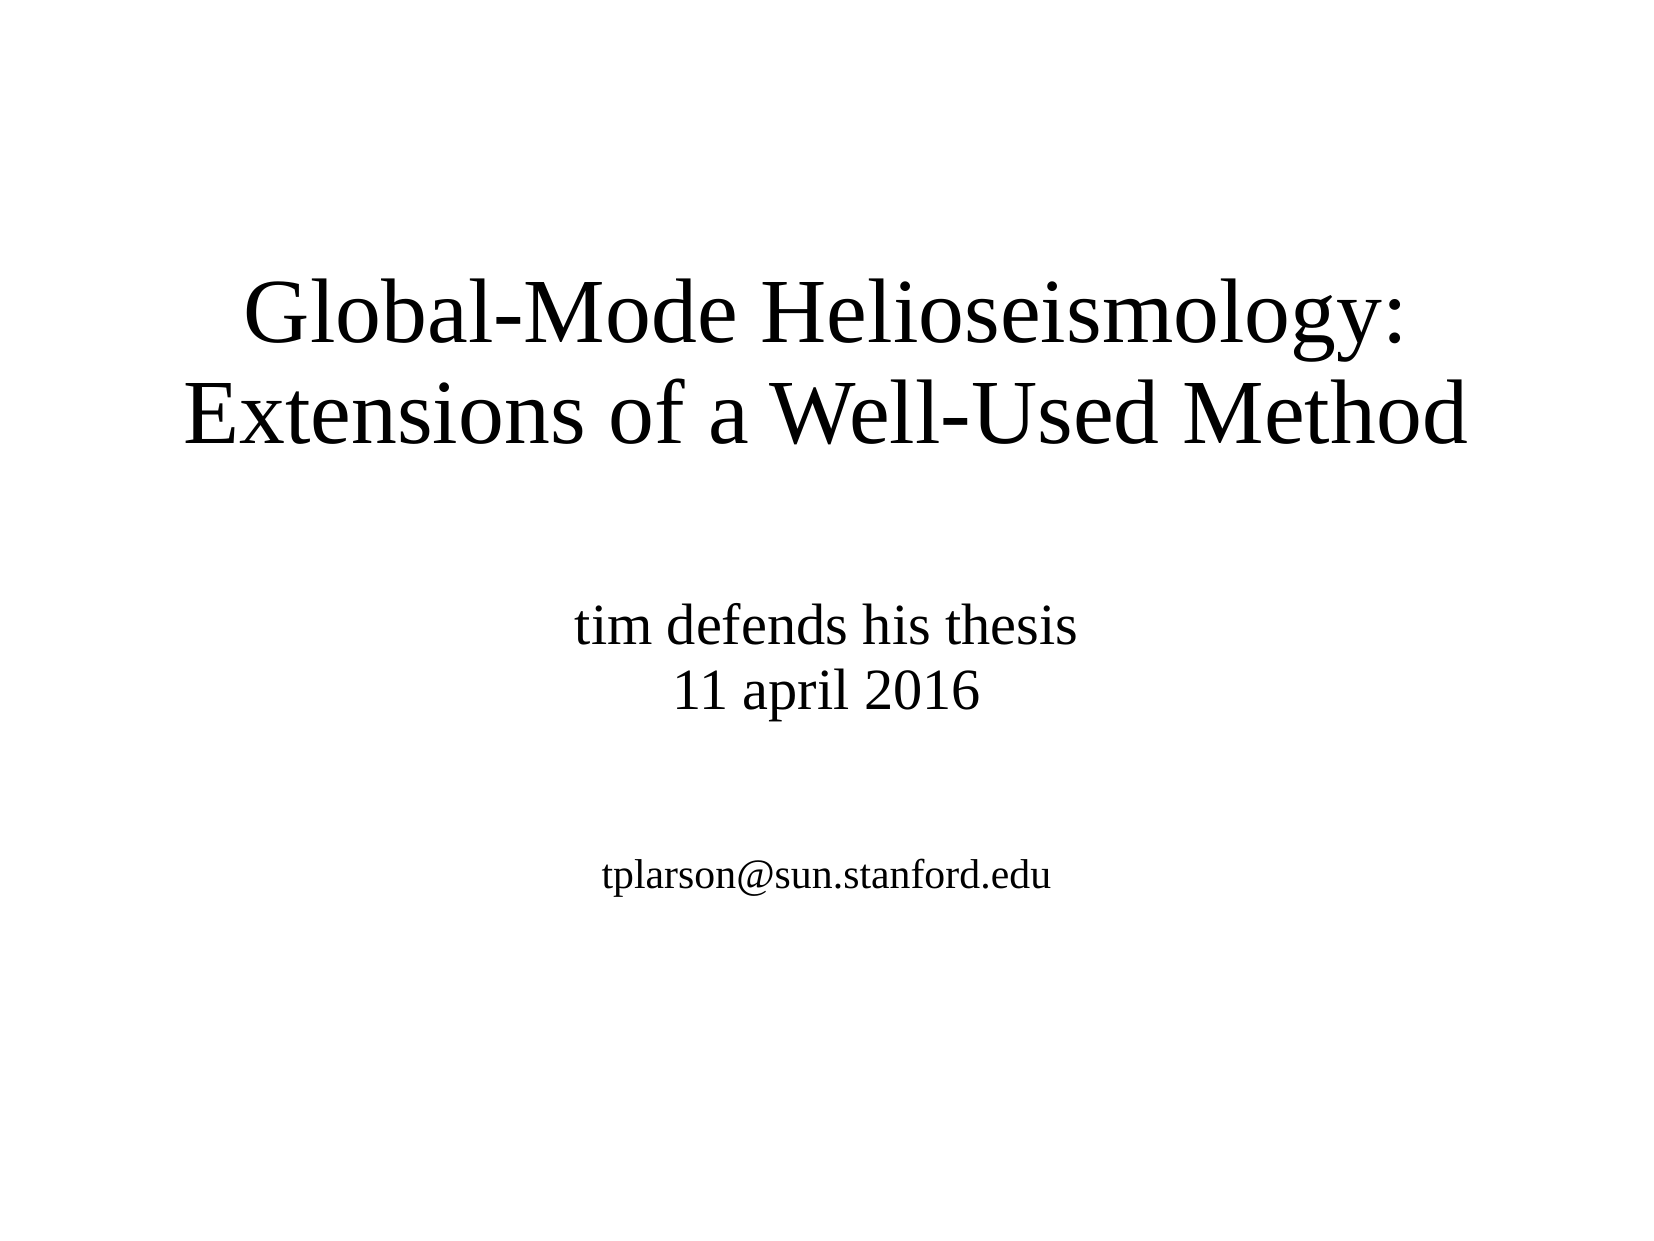

# Global-Mode Helioseismology:
Extensions of a Well-Used Method
tim defends his thesis
11 april 2016
tplarson@sun.stanford.edu